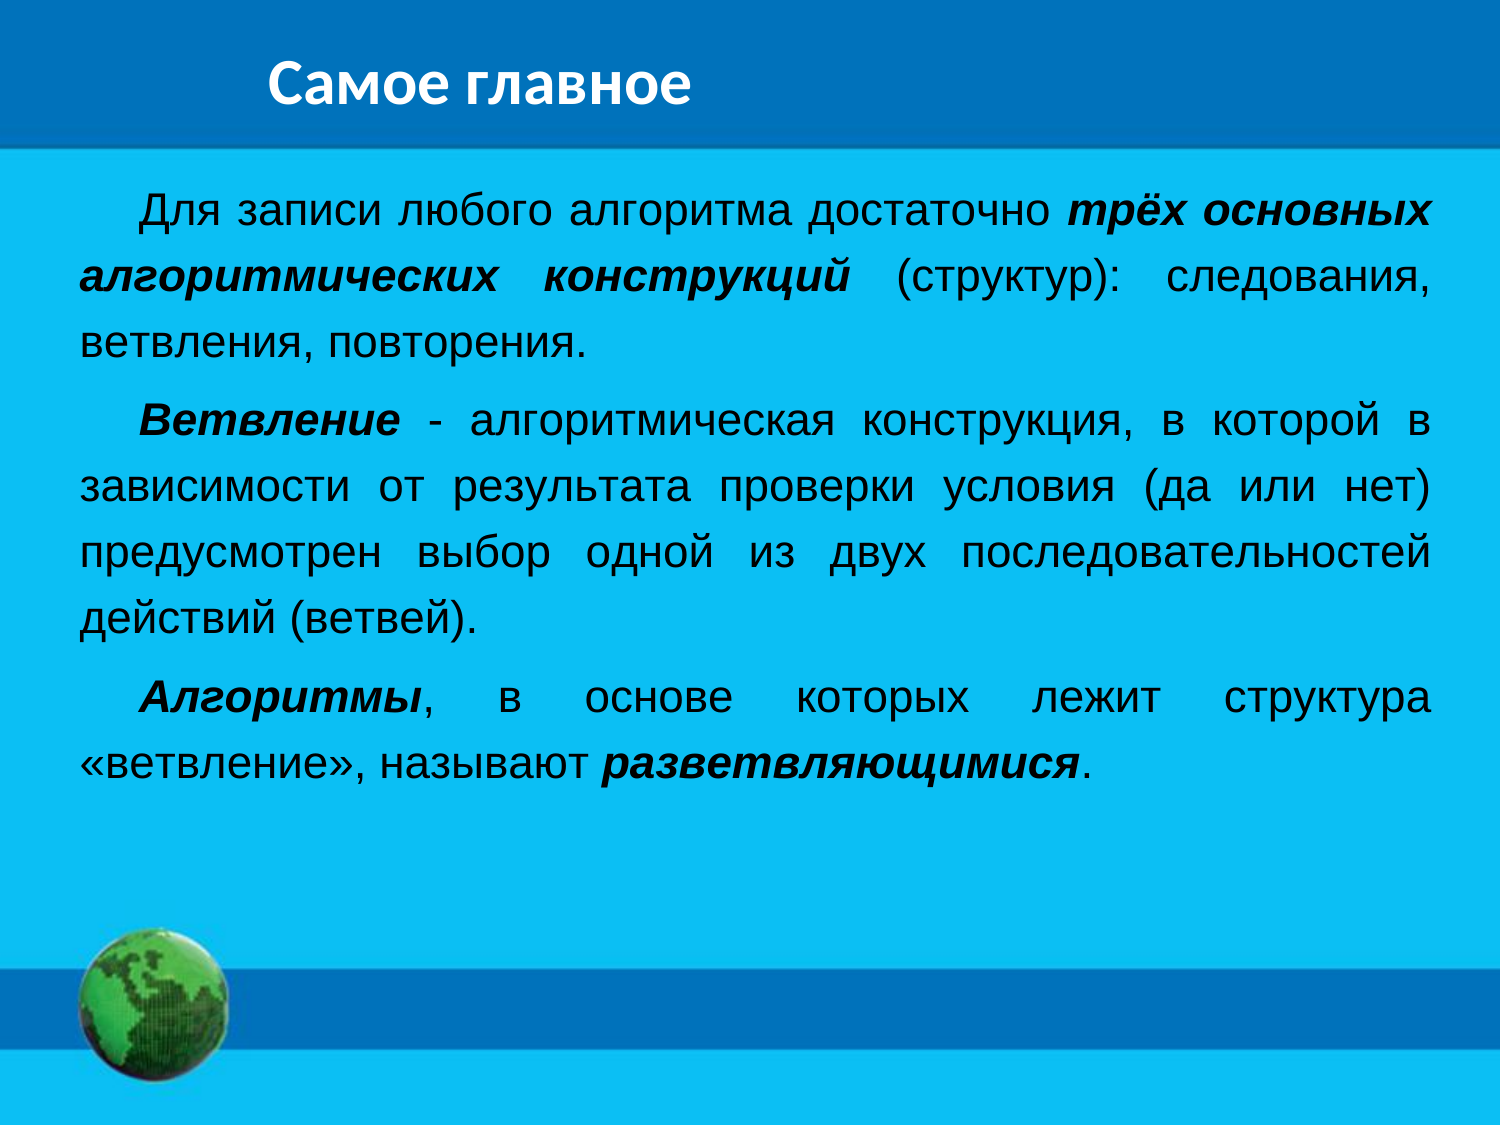

Самое главное
Для записи любого алгоритма достаточно трёх основных алгоритмических конструкций (структур): следования, ветвления, повторения.
Ветвление - алгоритмическая конструкция, в которой в зависимости от результата проверки условия (да или нет) предусмотрен выбор одной из двух последовательностей действий (ветвей).
Алгоритмы, в основе которых лежит структура «ветвление», называют разветвляющимися.